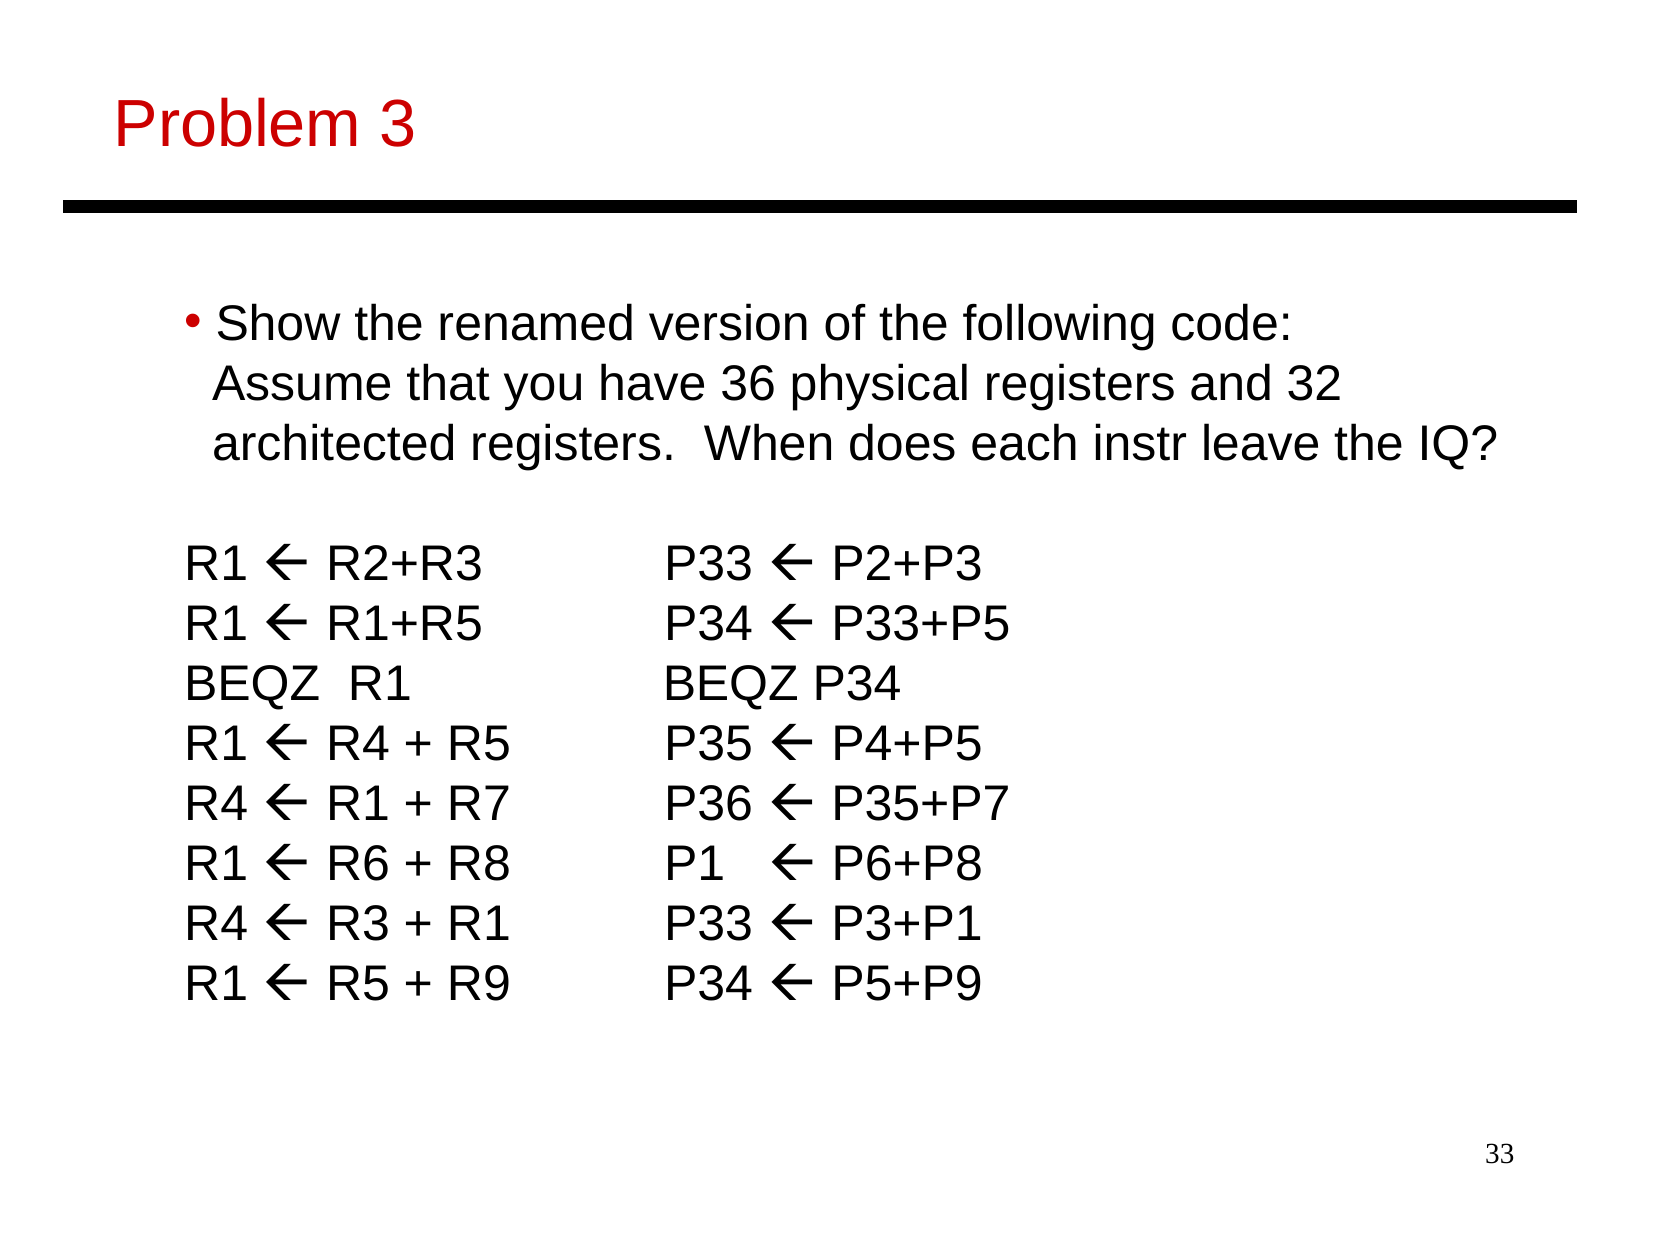

Problem 3
 Show the renamed version of the following code:
 Assume that you have 36 physical registers and 32
 architected registers. When does each instr leave the IQ?
R1  R2+R3 P33  P2+P3
R1  R1+R5 P34  P33+P5
BEQZ R1 BEQZ P34
R1  R4 + R5 P35  P4+P5
R4  R1 + R7 P36  P35+P7
R1  R6 + R8 P1  P6+P8
R4  R3 + R1 P33  P3+P1
R1  R5 + R9 P34  P5+P9